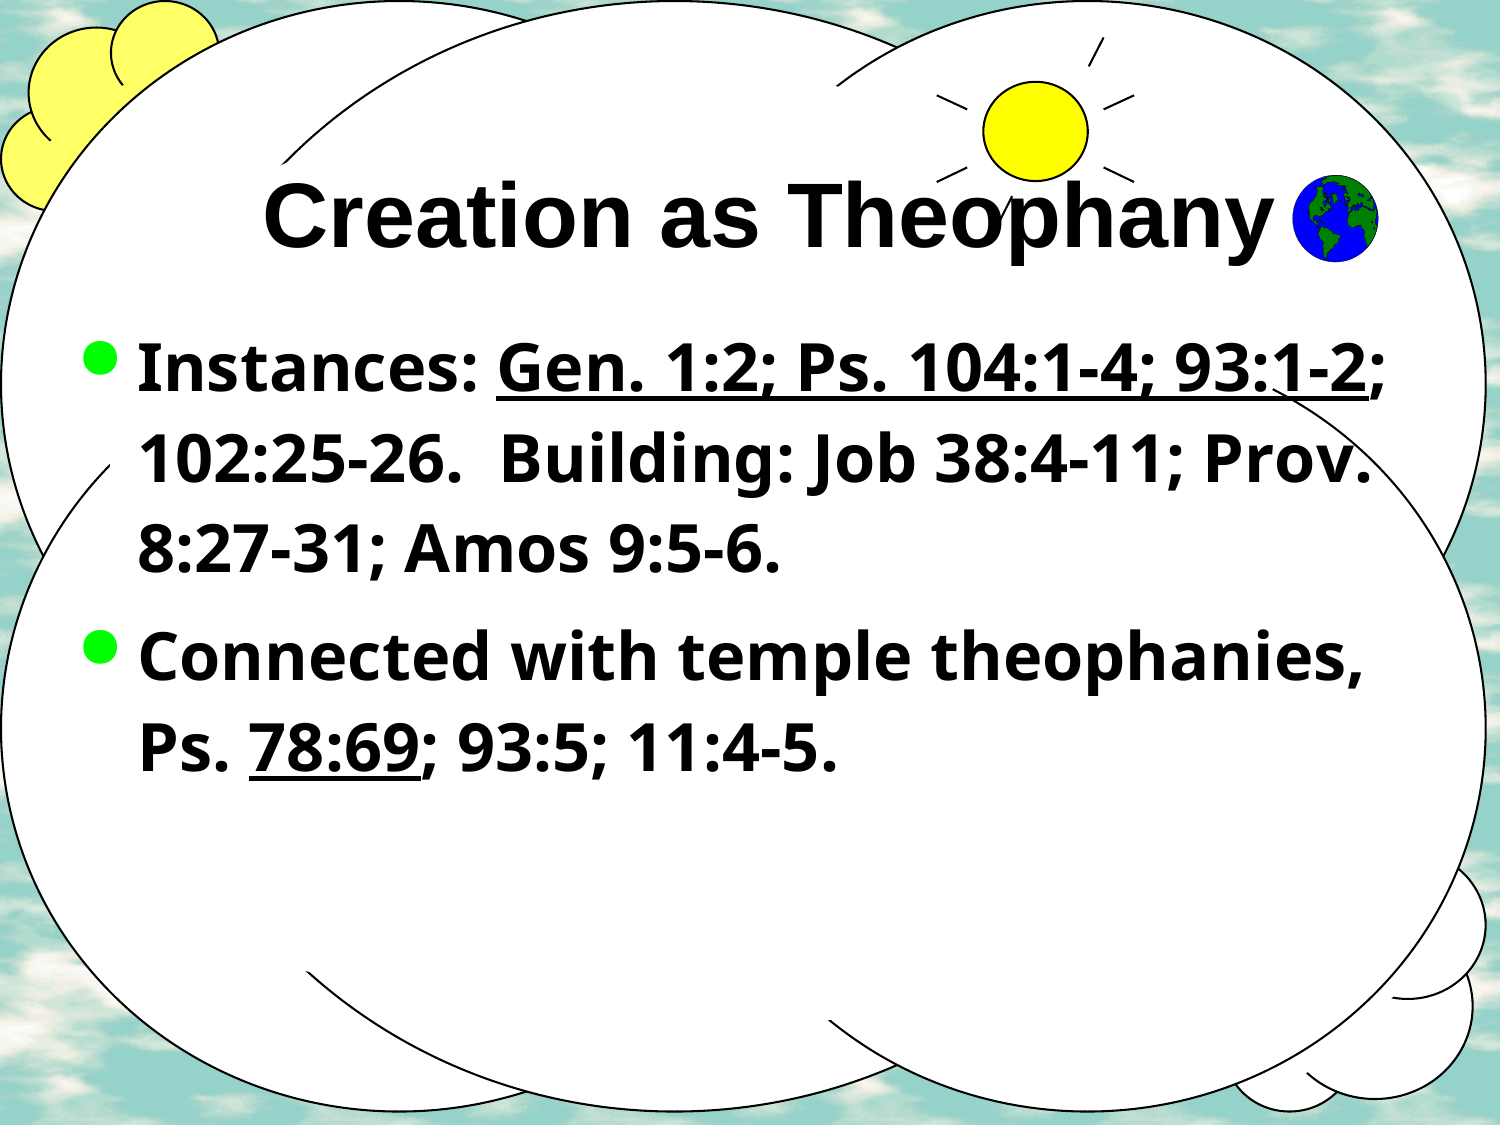

# Creation as Theophany
Instances: Gen. 1:2; Ps. 104:1-4; 93:1-2; 102:25-26. Building: Job 38:4-11; Prov. 8:27-31; Amos 9:5-6.
Connected with temple theophanies, Ps. 78:69; 93:5; 11:4-5.